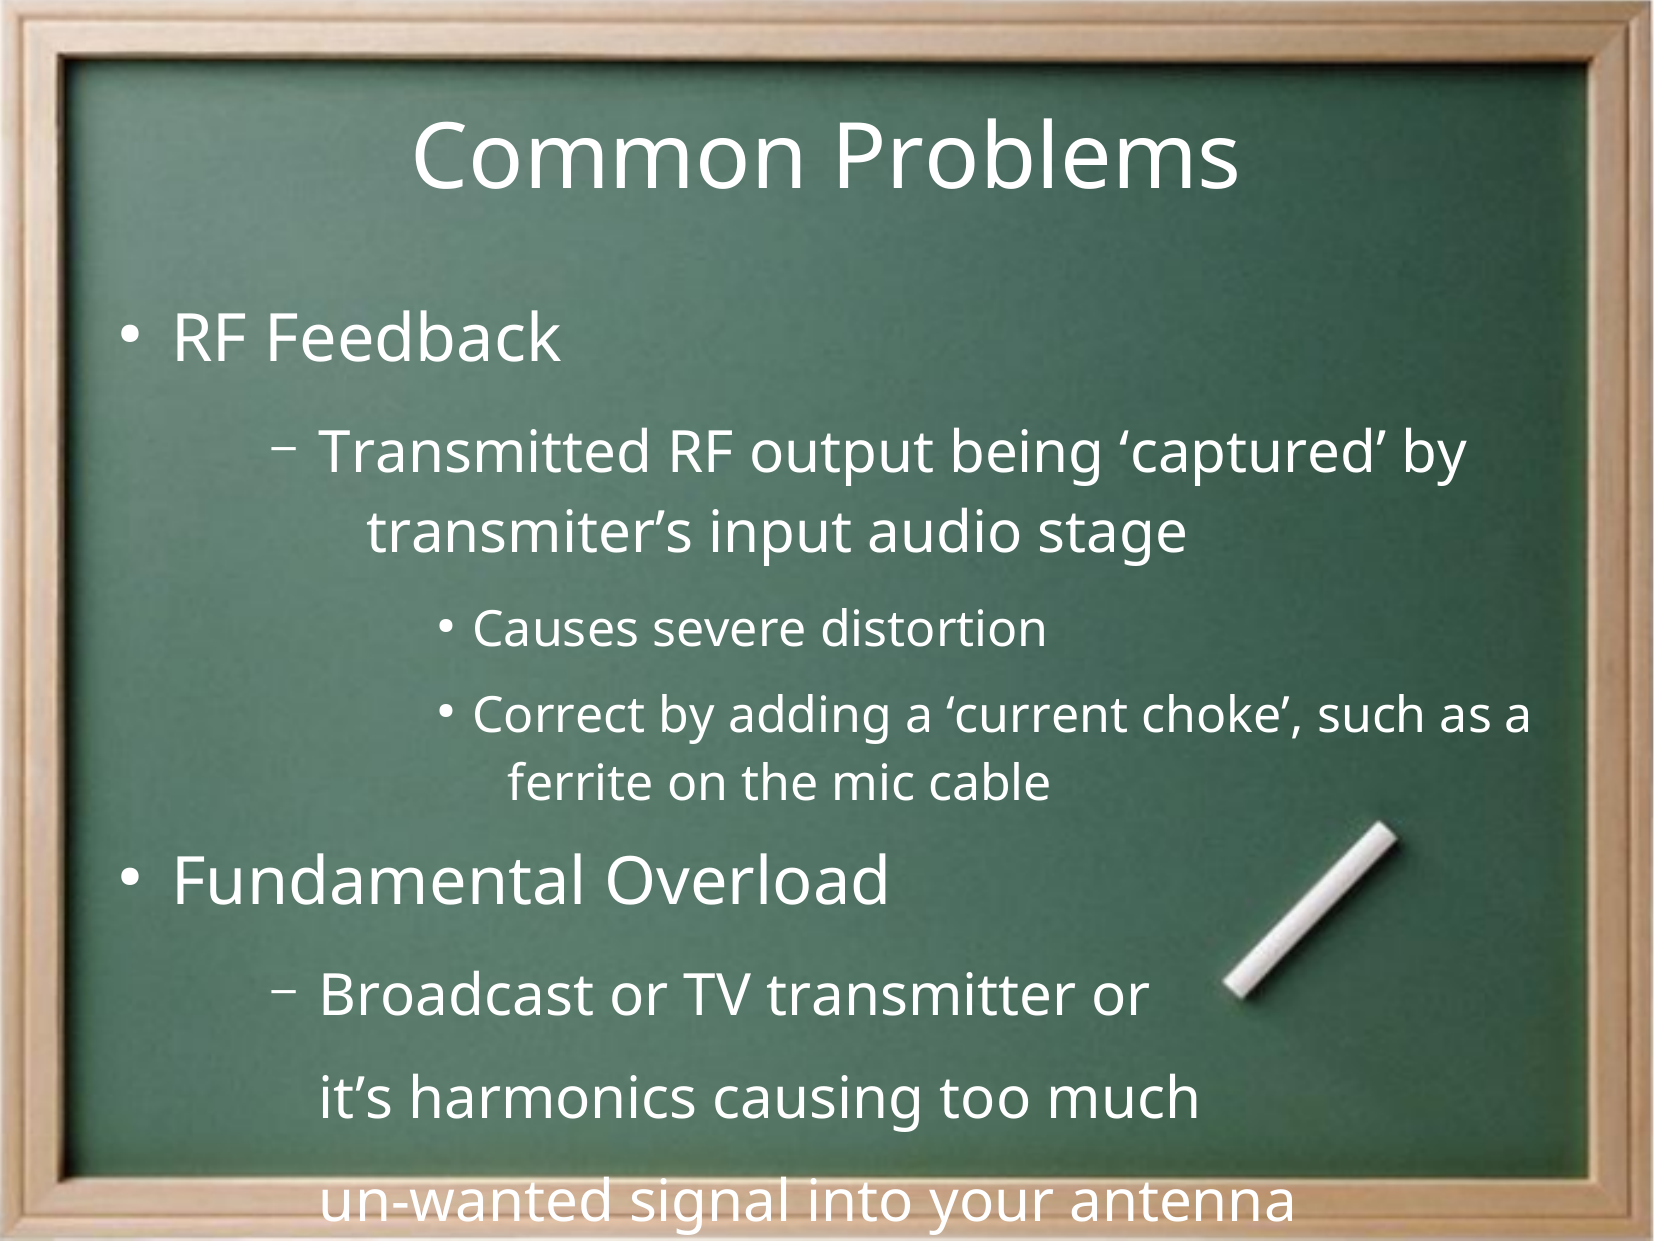

# Common Problems
RF Feedback
Transmitted RF output being ‘captured’ by transmiter’s input audio stage
Causes severe distortion
Correct by adding a ‘current choke’, such as a ferrite on the mic cable
Fundamental Overload
Broadcast or TV transmitter or
it’s harmonics causing too much
un-wanted signal into your antenna